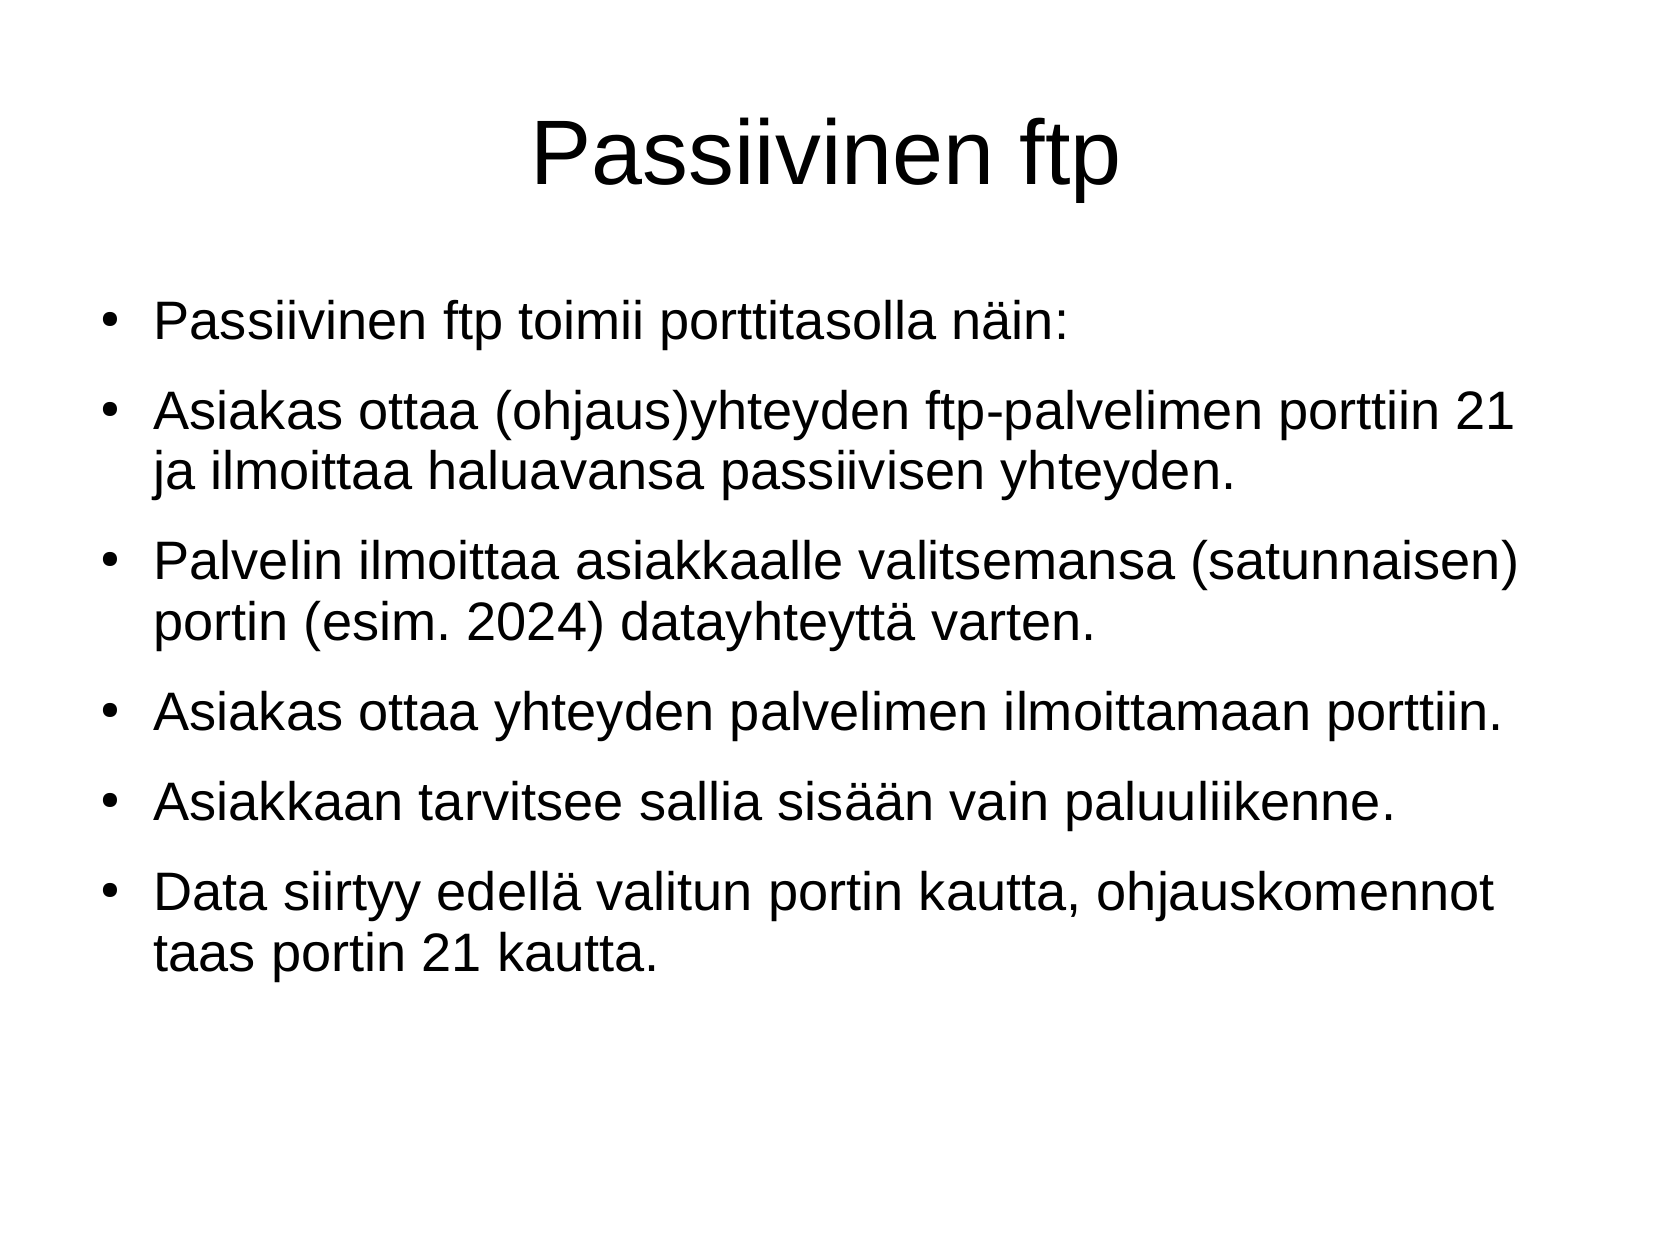

# Passiivinen ftp
Passiivinen ftp toimii porttitasolla näin:
Asiakas ottaa (ohjaus)yhteyden ftp-palvelimen porttiin 21 ja ilmoittaa haluavansa passiivisen yhteyden.
Palvelin ilmoittaa asiakkaalle valitsemansa (satunnaisen) portin (esim. 2024) datayhteyttä varten.
Asiakas ottaa yhteyden palvelimen ilmoittamaan porttiin.
Asiakkaan tarvitsee sallia sisään vain paluuliikenne.
Data siirtyy edellä valitun portin kautta, ohjauskomennot taas portin 21 kautta.